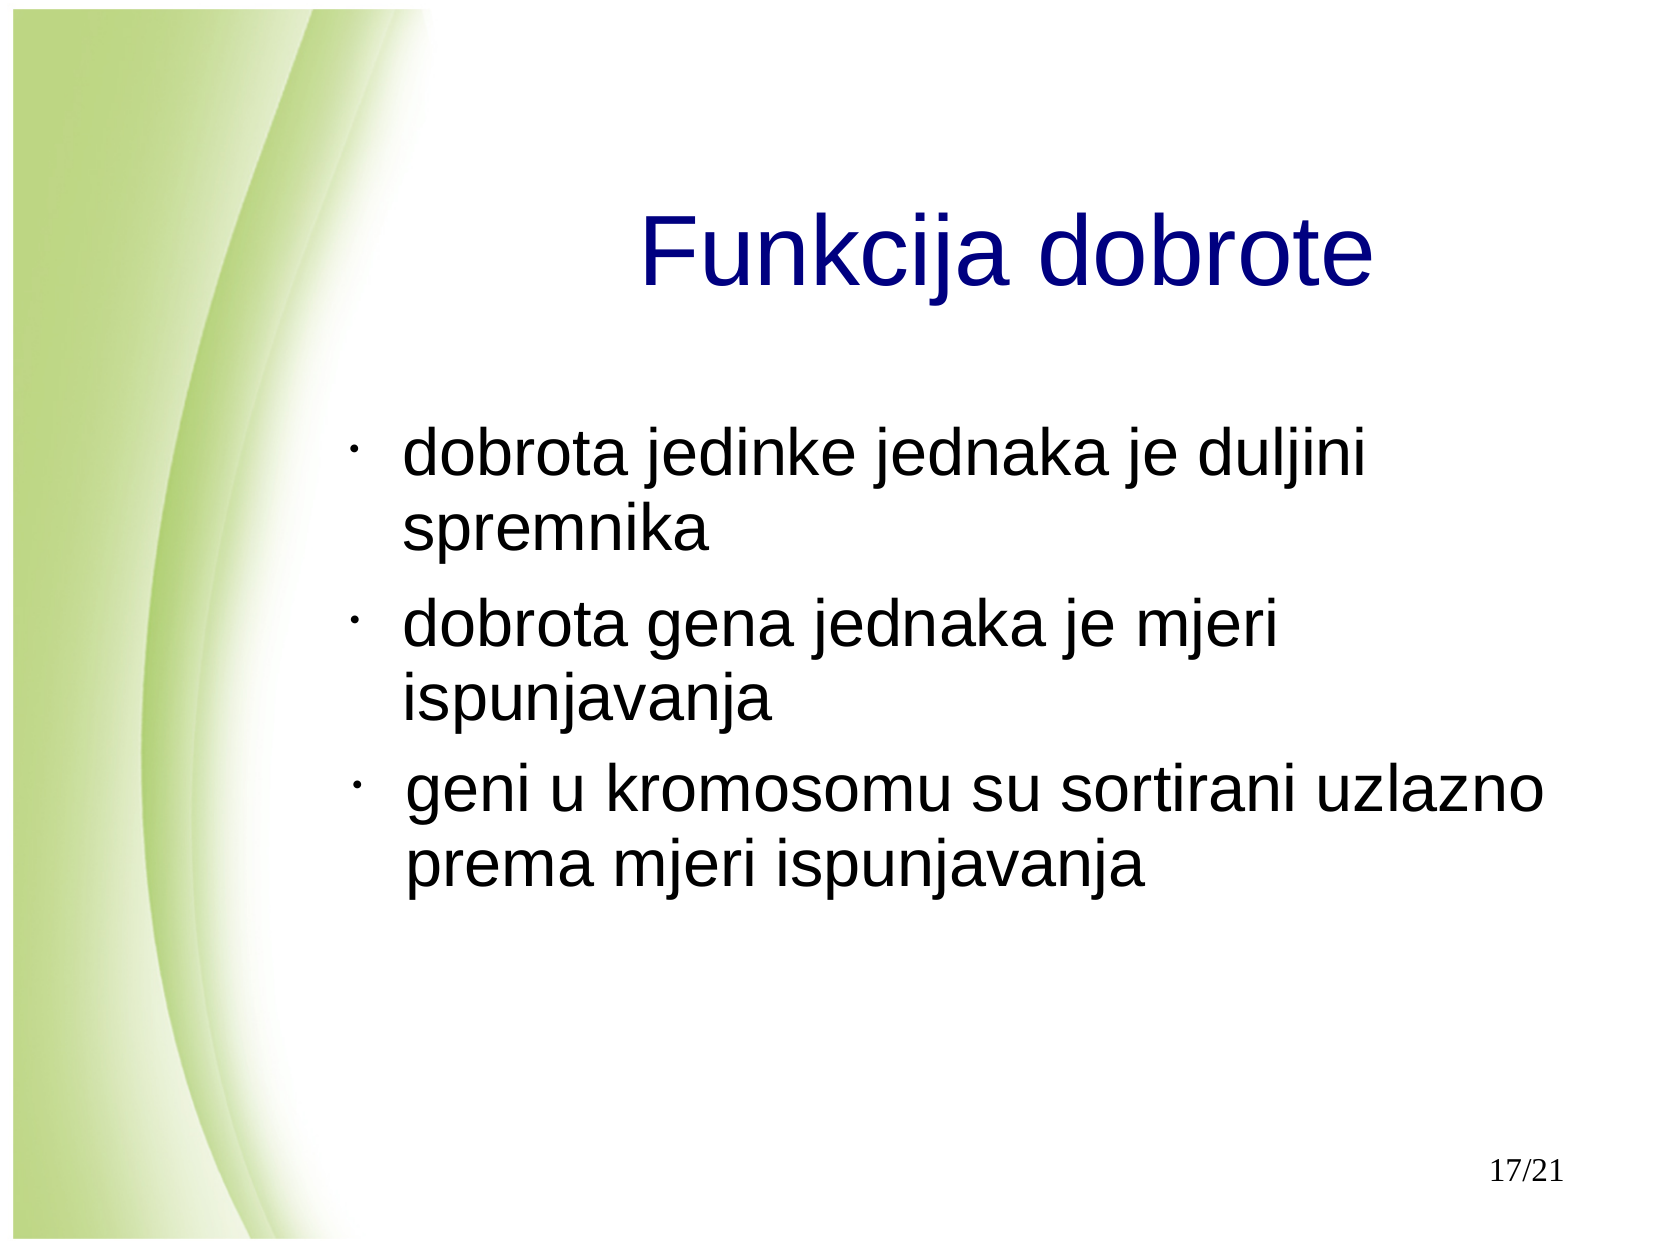

# Funkcija dobrote
dobrota jedinke jednaka je duljini spremnika
dobrota gena jednaka je mjeri ispunjavanja
geni u kromosomu su sortirani uzlazno prema mjeri ispunjavanja